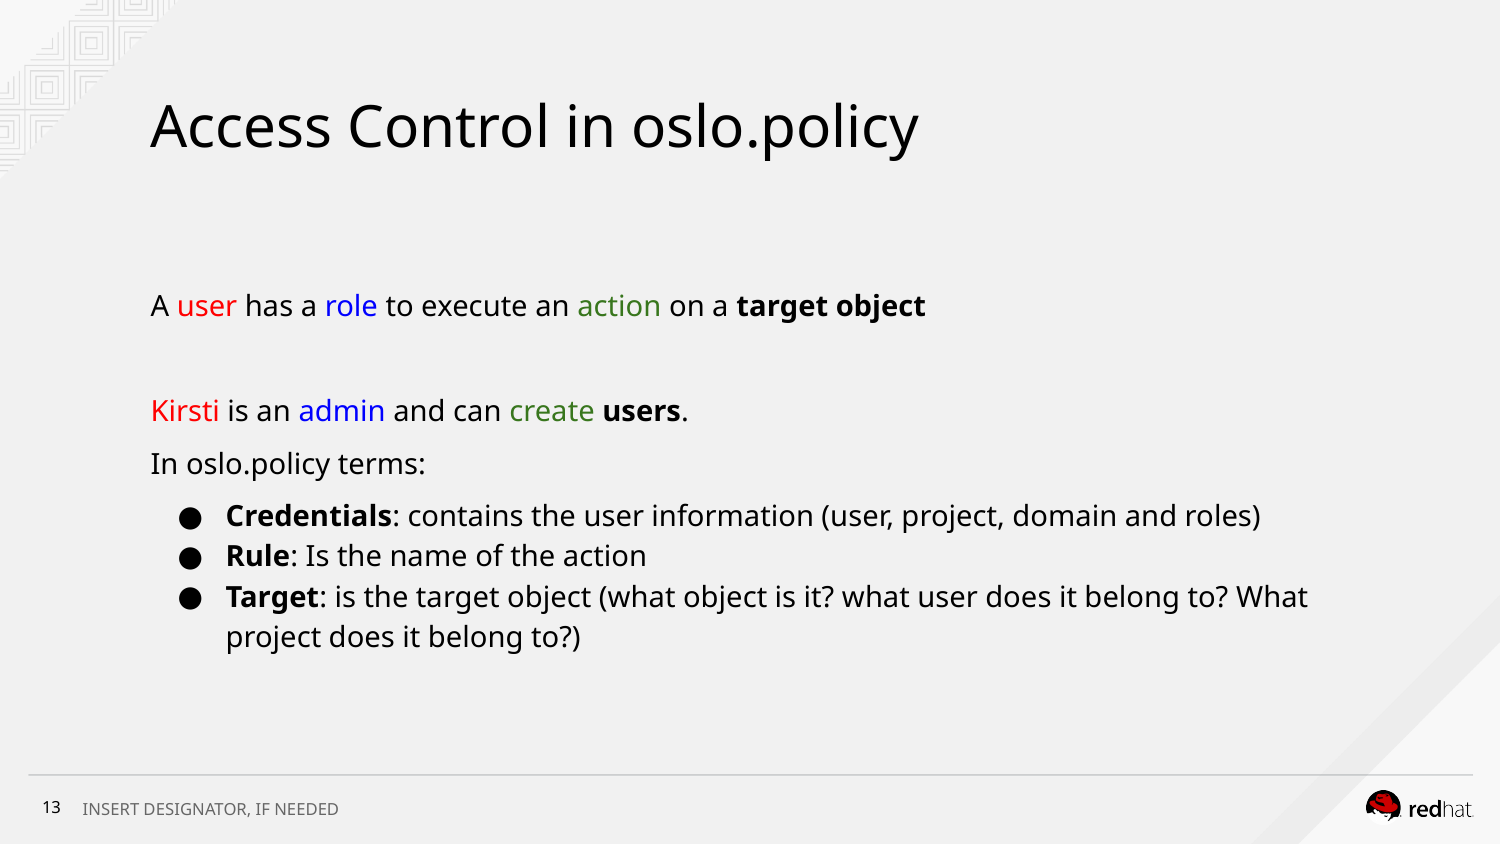

# Access Control in oslo.policy
A user has a role to execute an action on a target object
Kirsti is an admin and can create users.
In oslo.policy terms:
Credentials: contains the user information (user, project, domain and roles)
Rule: Is the name of the action
Target: is the target object (what object is it? what user does it belong to? What project does it belong to?)